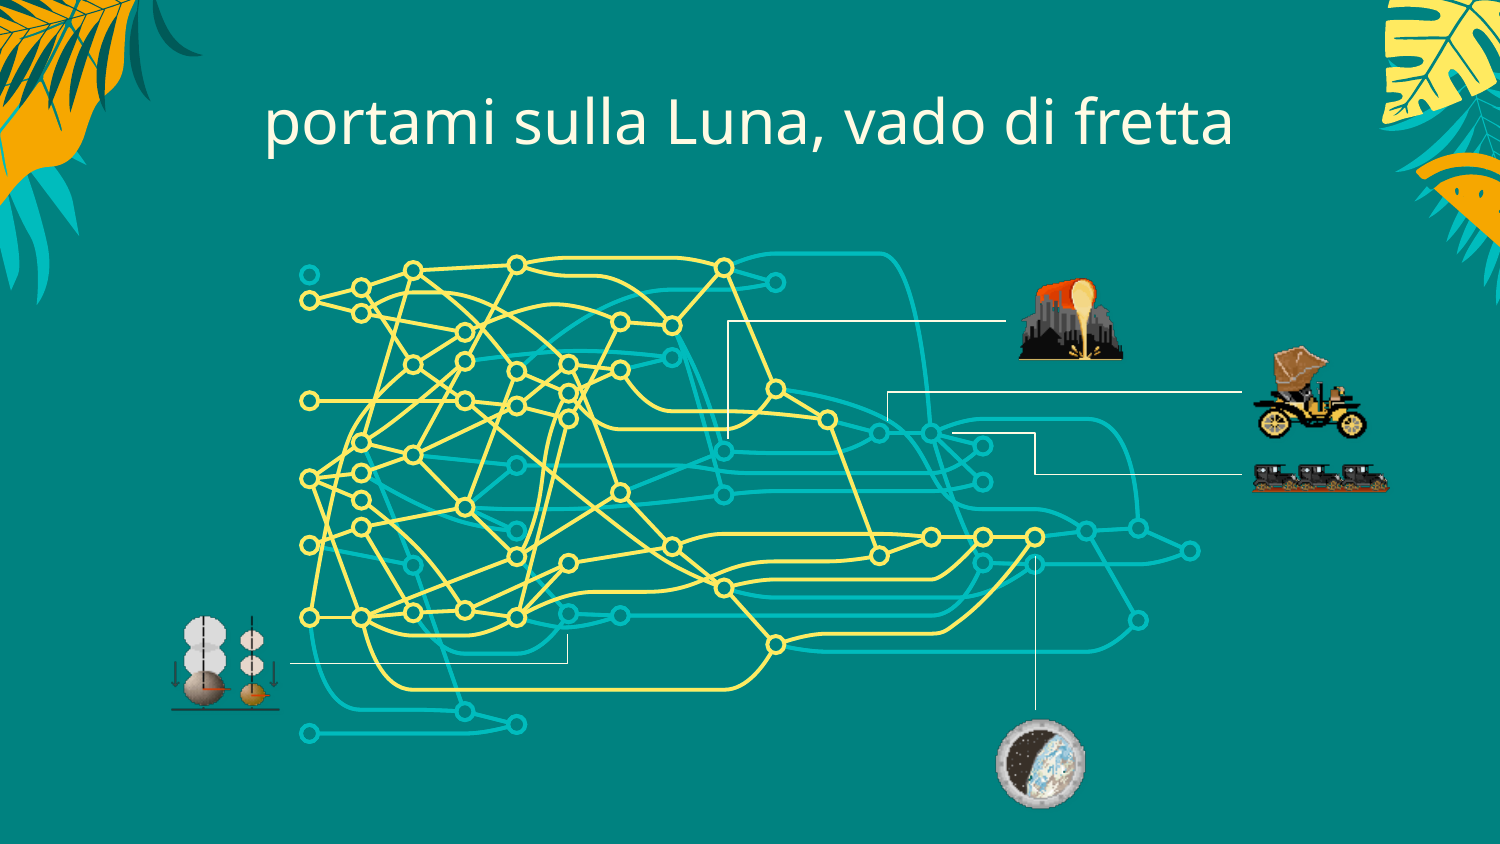

# portami sulla Luna, vado di fretta